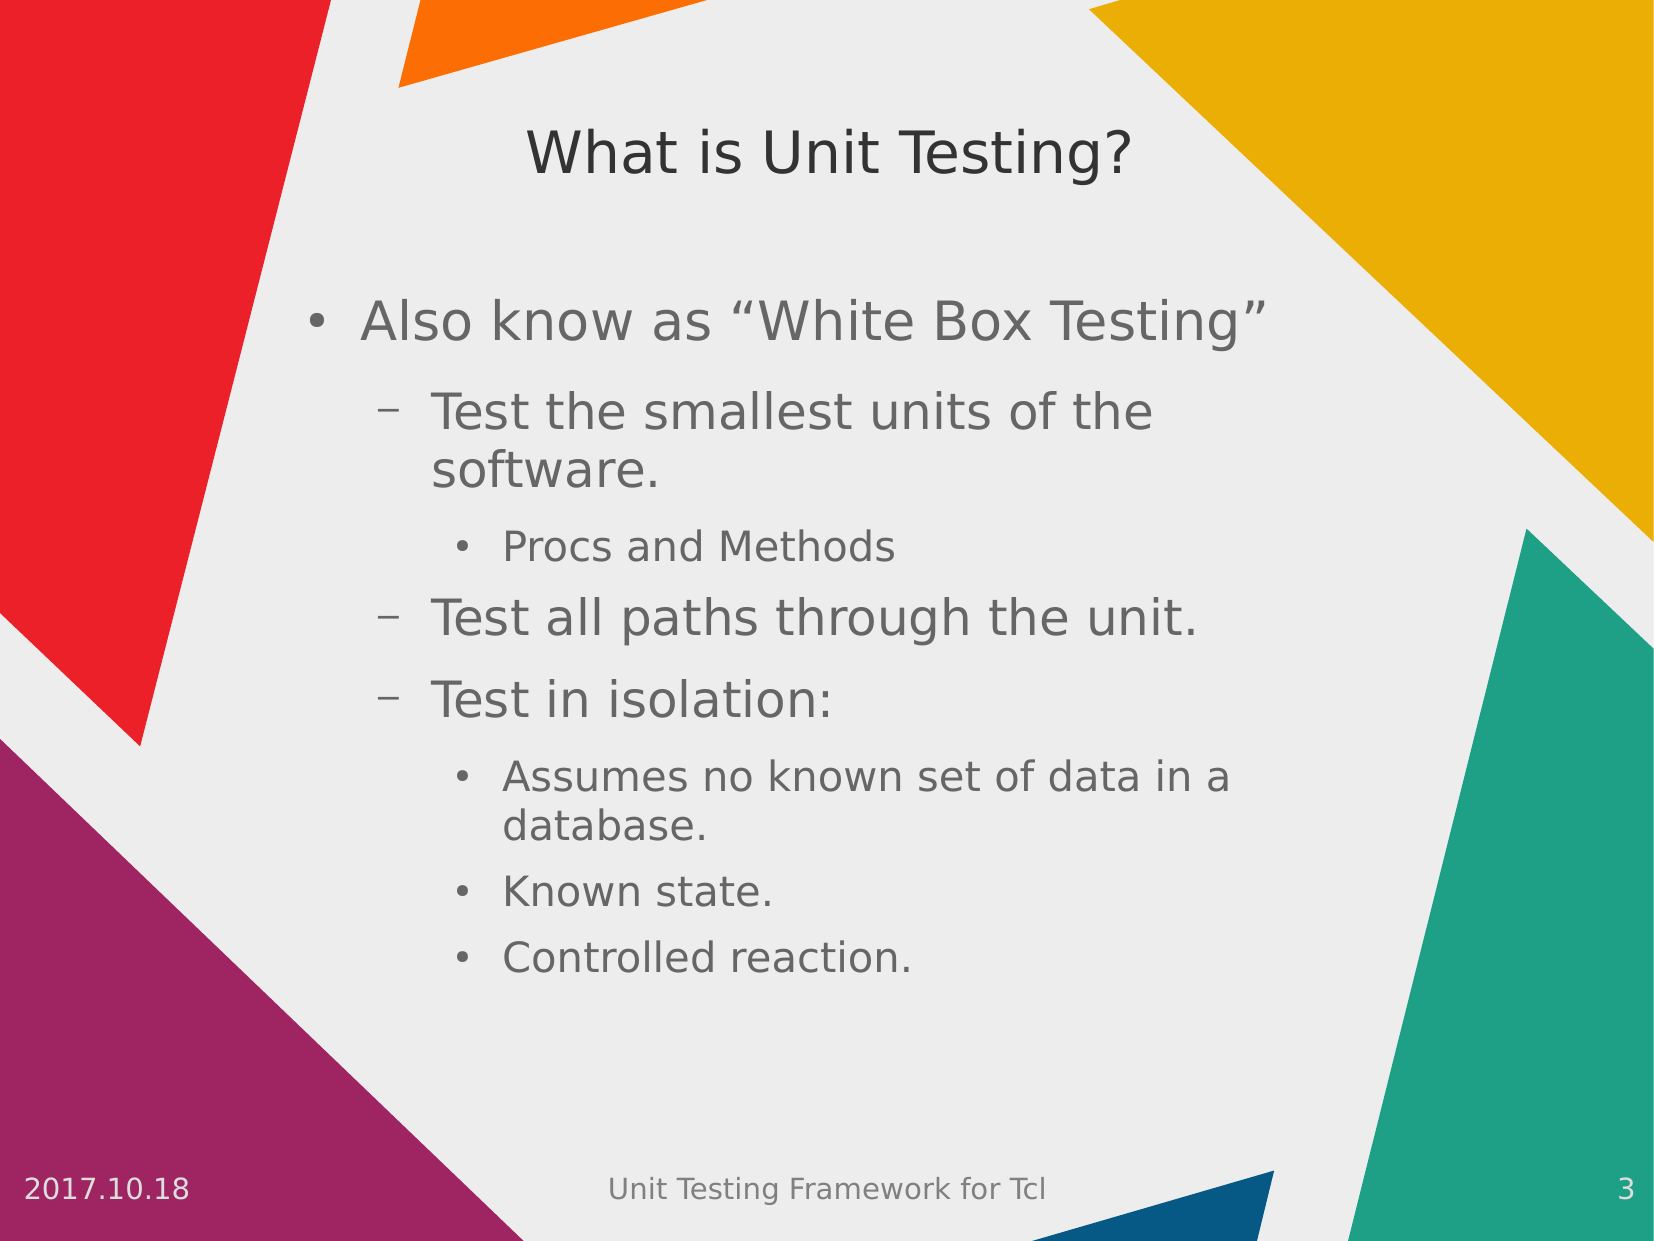

# What is Unit Testing?
Also know as “White Box Testing”
Test the smallest units of the software.
Procs and Methods
Test all paths through the unit.
Test in isolation:
Assumes no known set of data in a database.
Known state.
Controlled reaction.
2017.10.18
Unit Testing Framework for Tcl
3